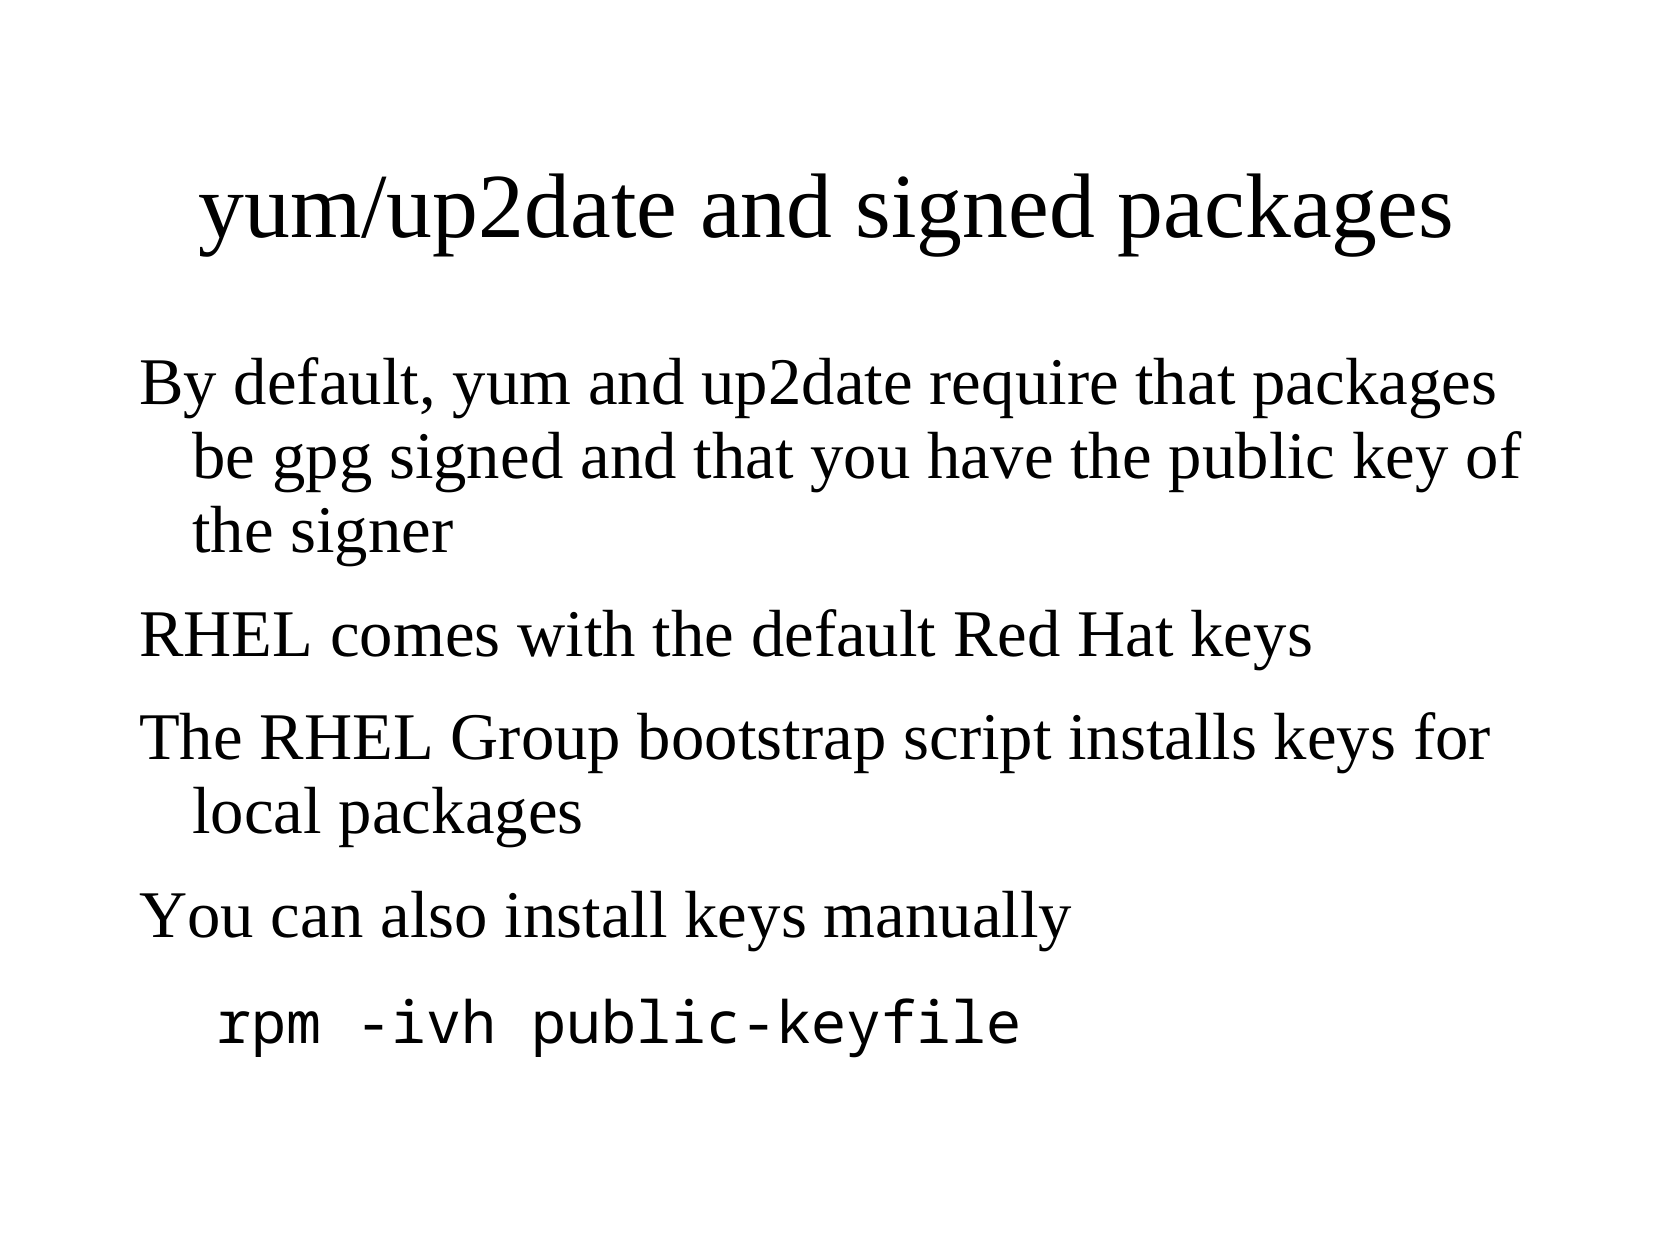

# yum/up2date and signed packages
By default, yum and up2date require that packages be gpg signed and that you have the public key of the signer
RHEL comes with the default Red Hat keys
The RHEL Group bootstrap script installs keys for local packages
You can also install keys manually
rpm -ivh public-keyfile